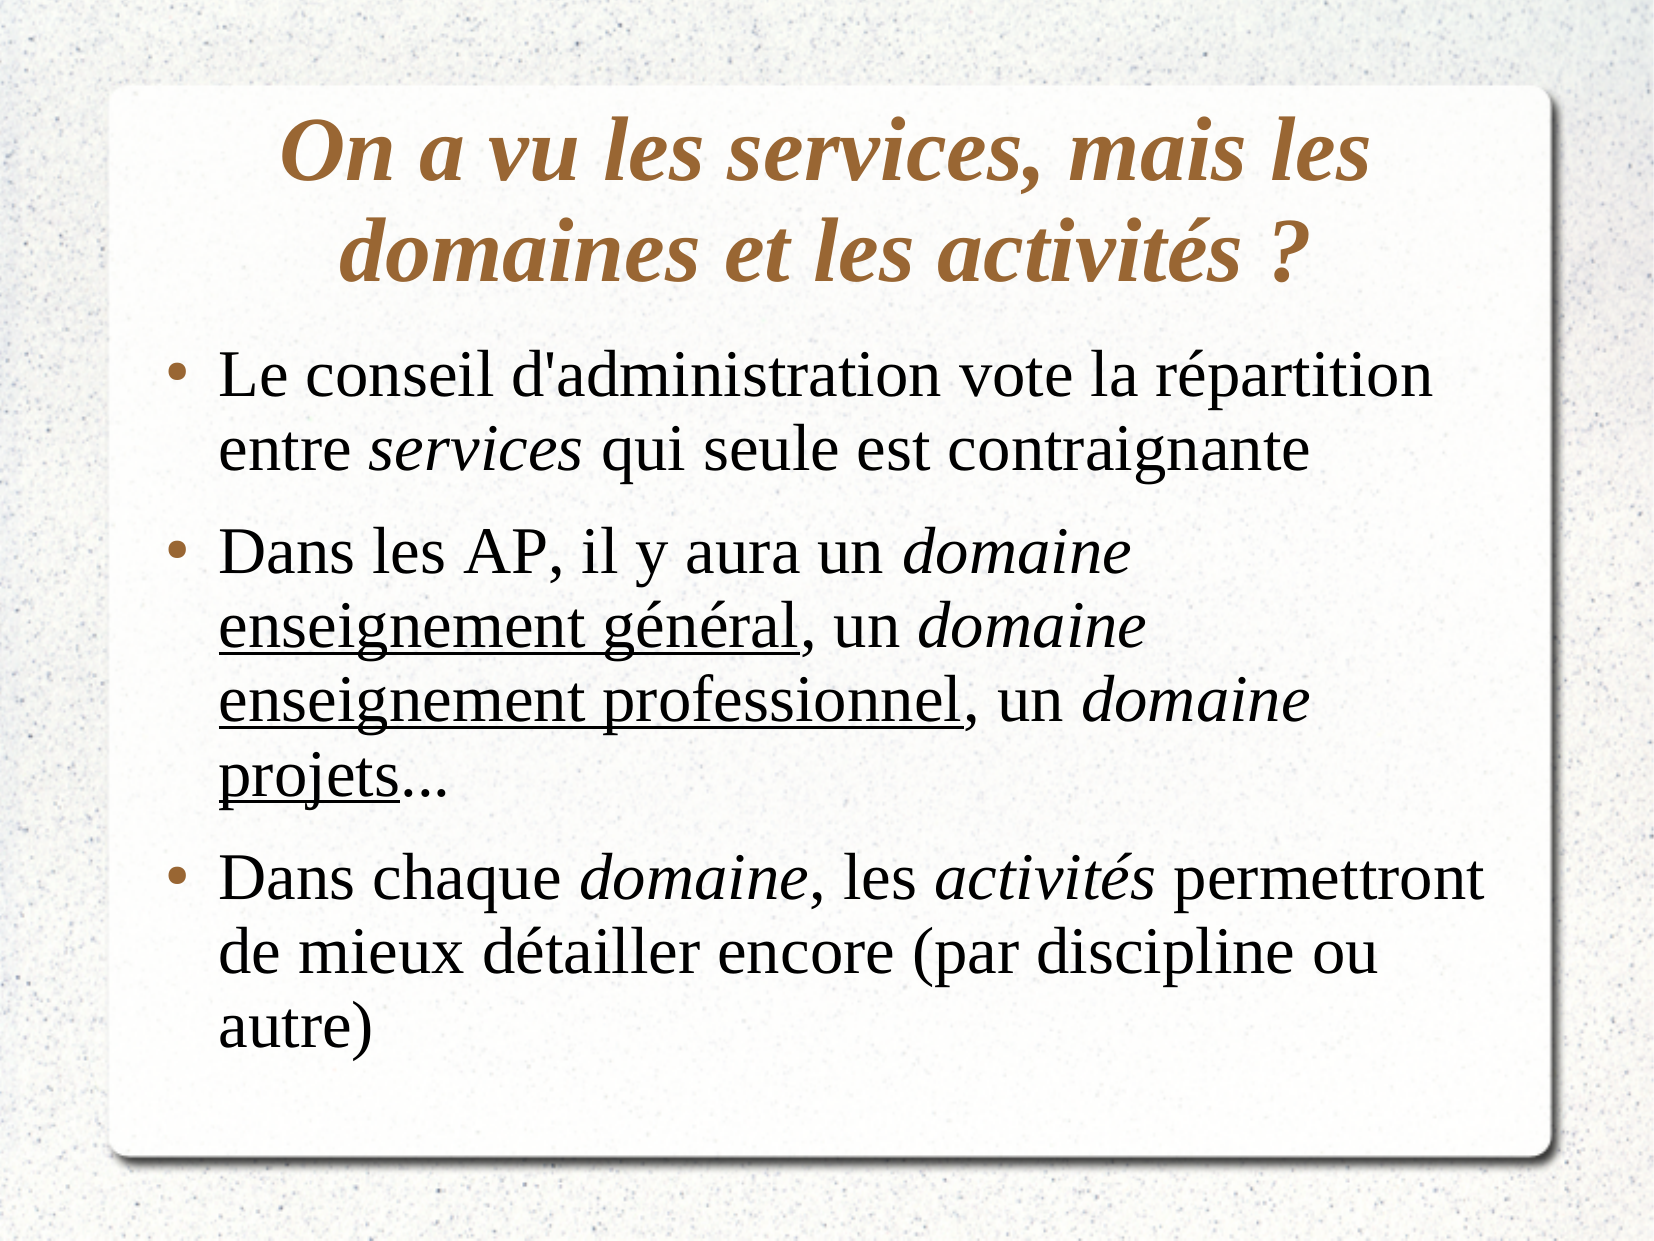

# On a vu les services, mais les domaines et les activités ?
Le conseil d'administration vote la répartition entre services qui seule est contraignante
Dans les AP, il y aura un domaine enseignement général, un domaine enseignement professionnel, un domaine projets...
Dans chaque domaine, les activités permettront de mieux détailler encore (par discipline ou autre)